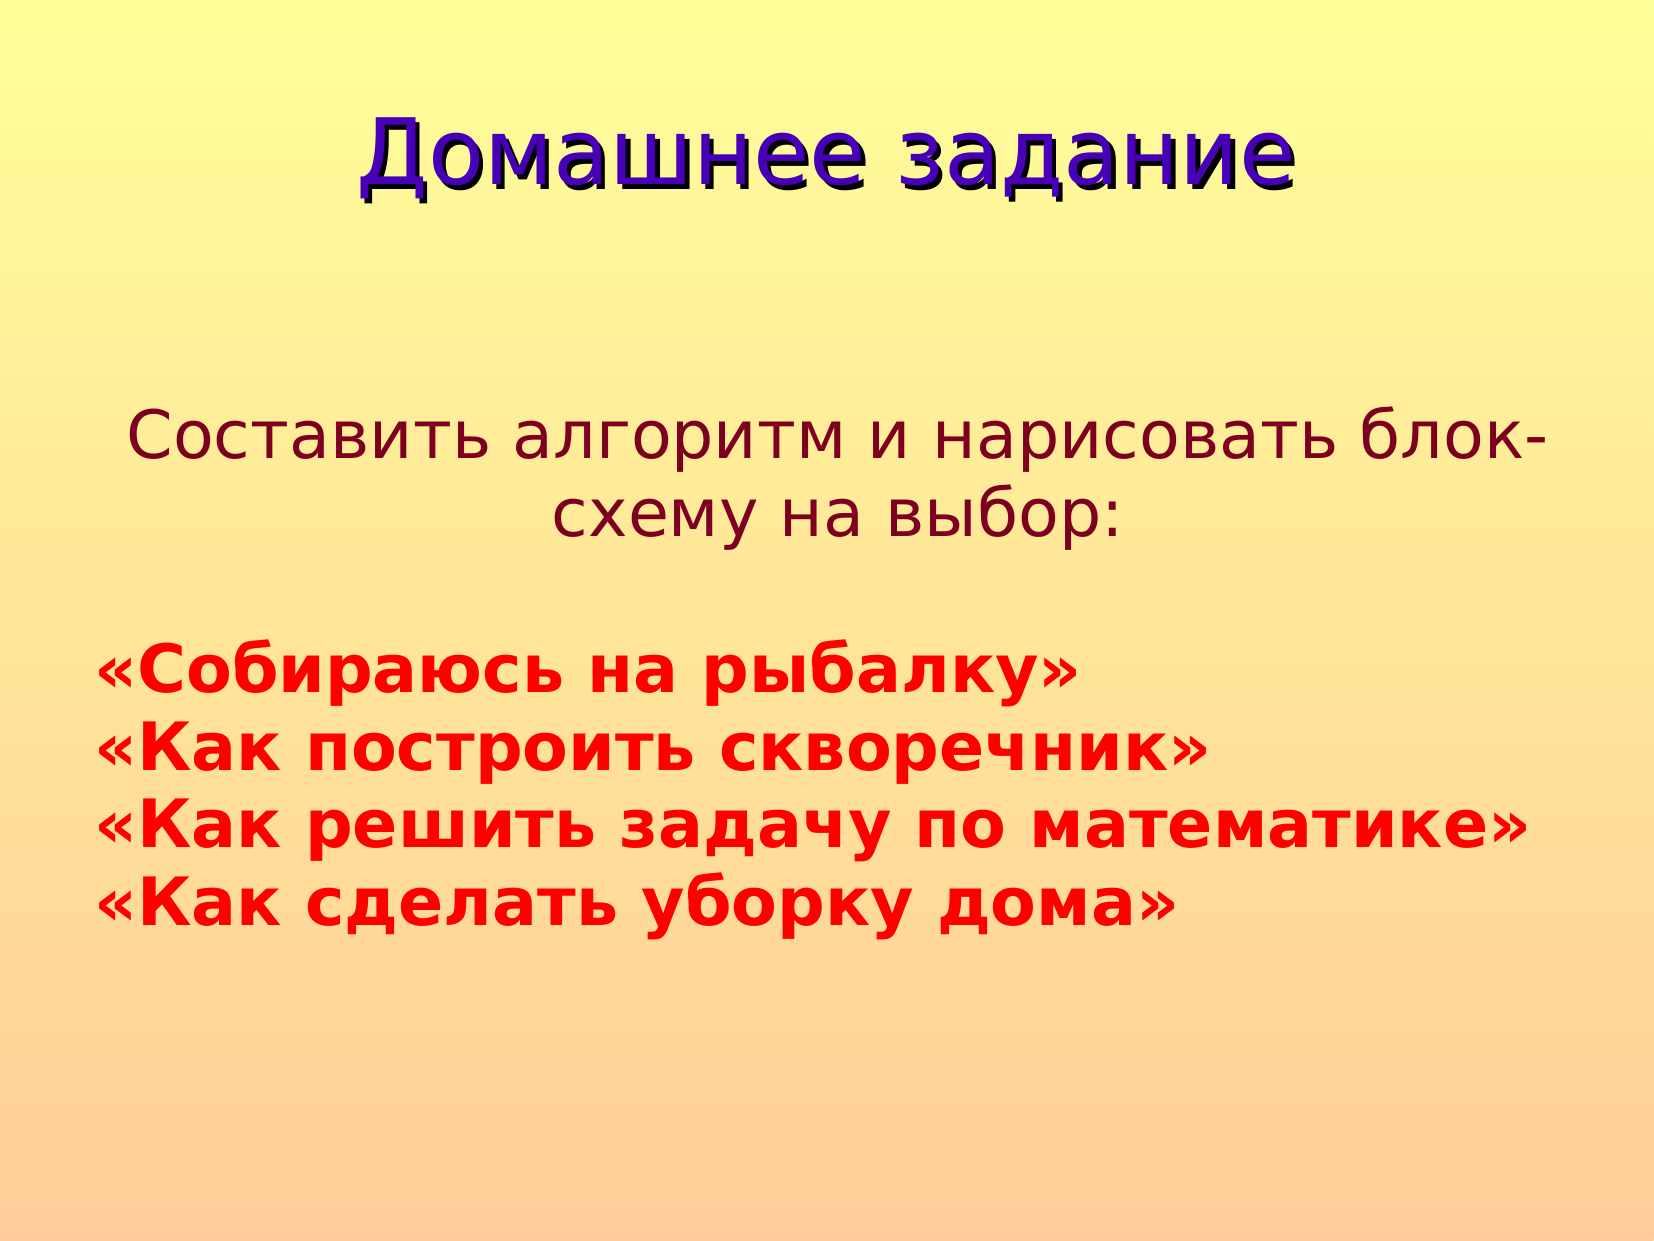

# Домашнее задание
Составить алгоритм и нарисовать блок-схему на выбор:
«Собираюсь на рыбалку»
«Как построить скворечник»
«Как решить задачу по математике»
«Как сделать уборку дома»